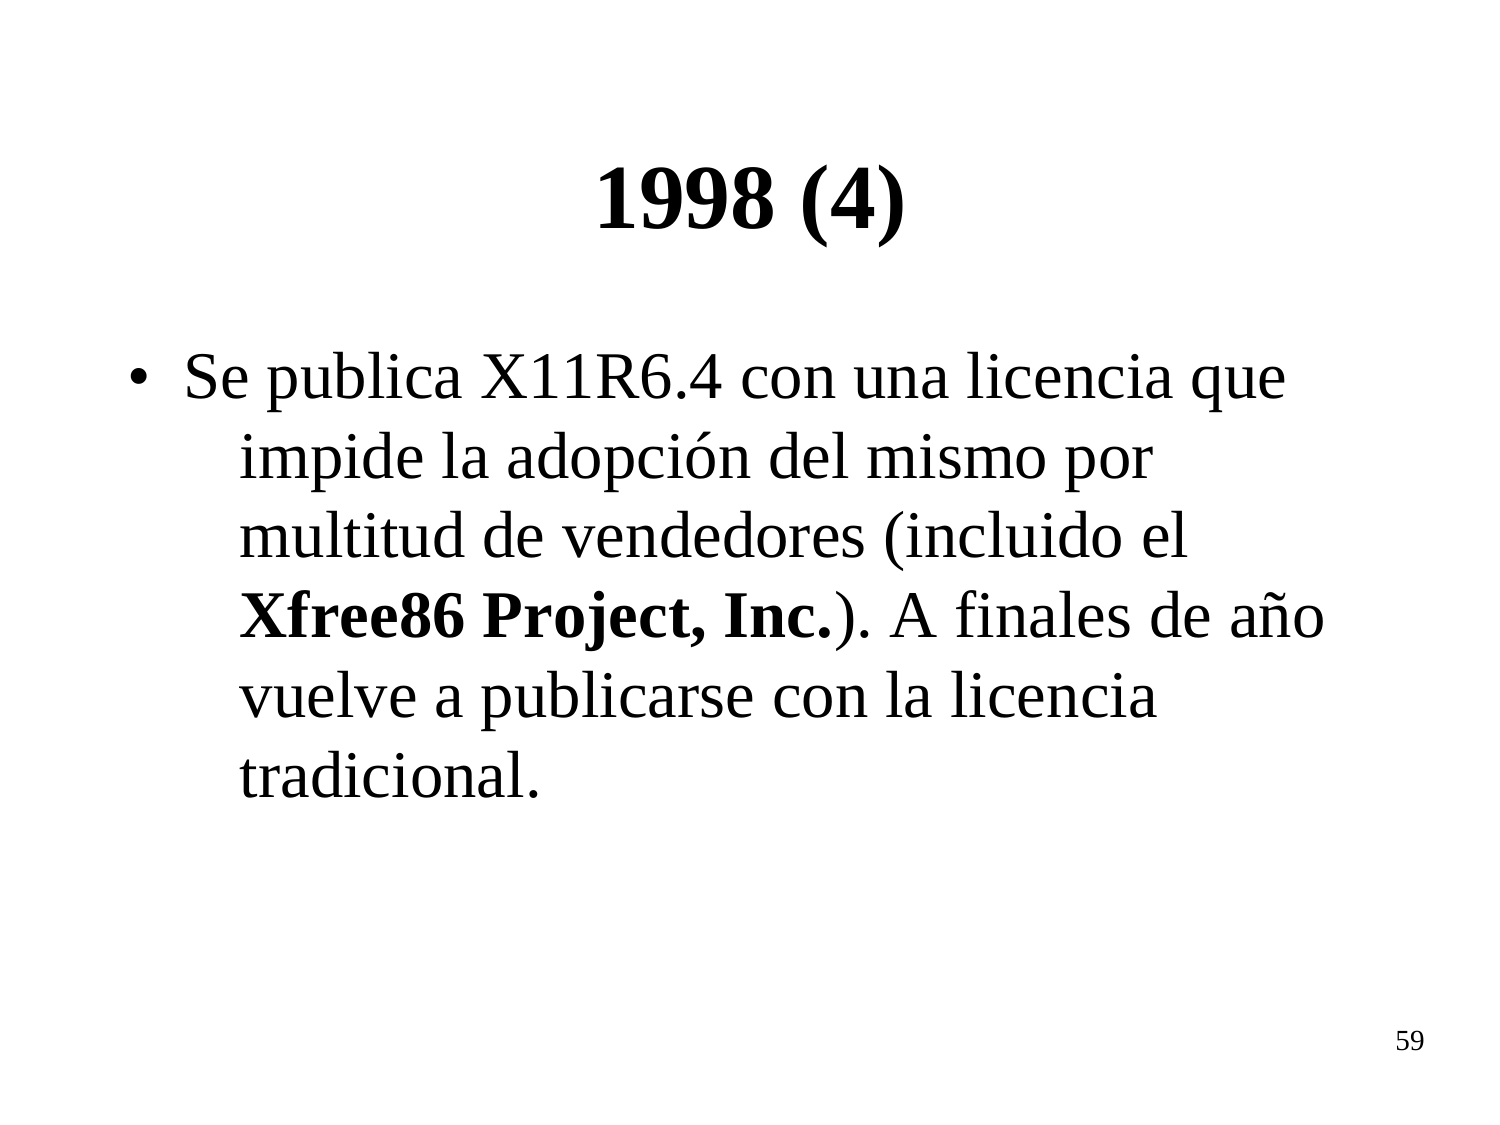

# 1998 (4)
Se publica X11R6.4 con una licencia que impide la adopción del mismo por multitud de vendedores (incluido el Xfree86 Project, Inc.). A finales de año vuelve a publicarse con la licencia tradicional.
59